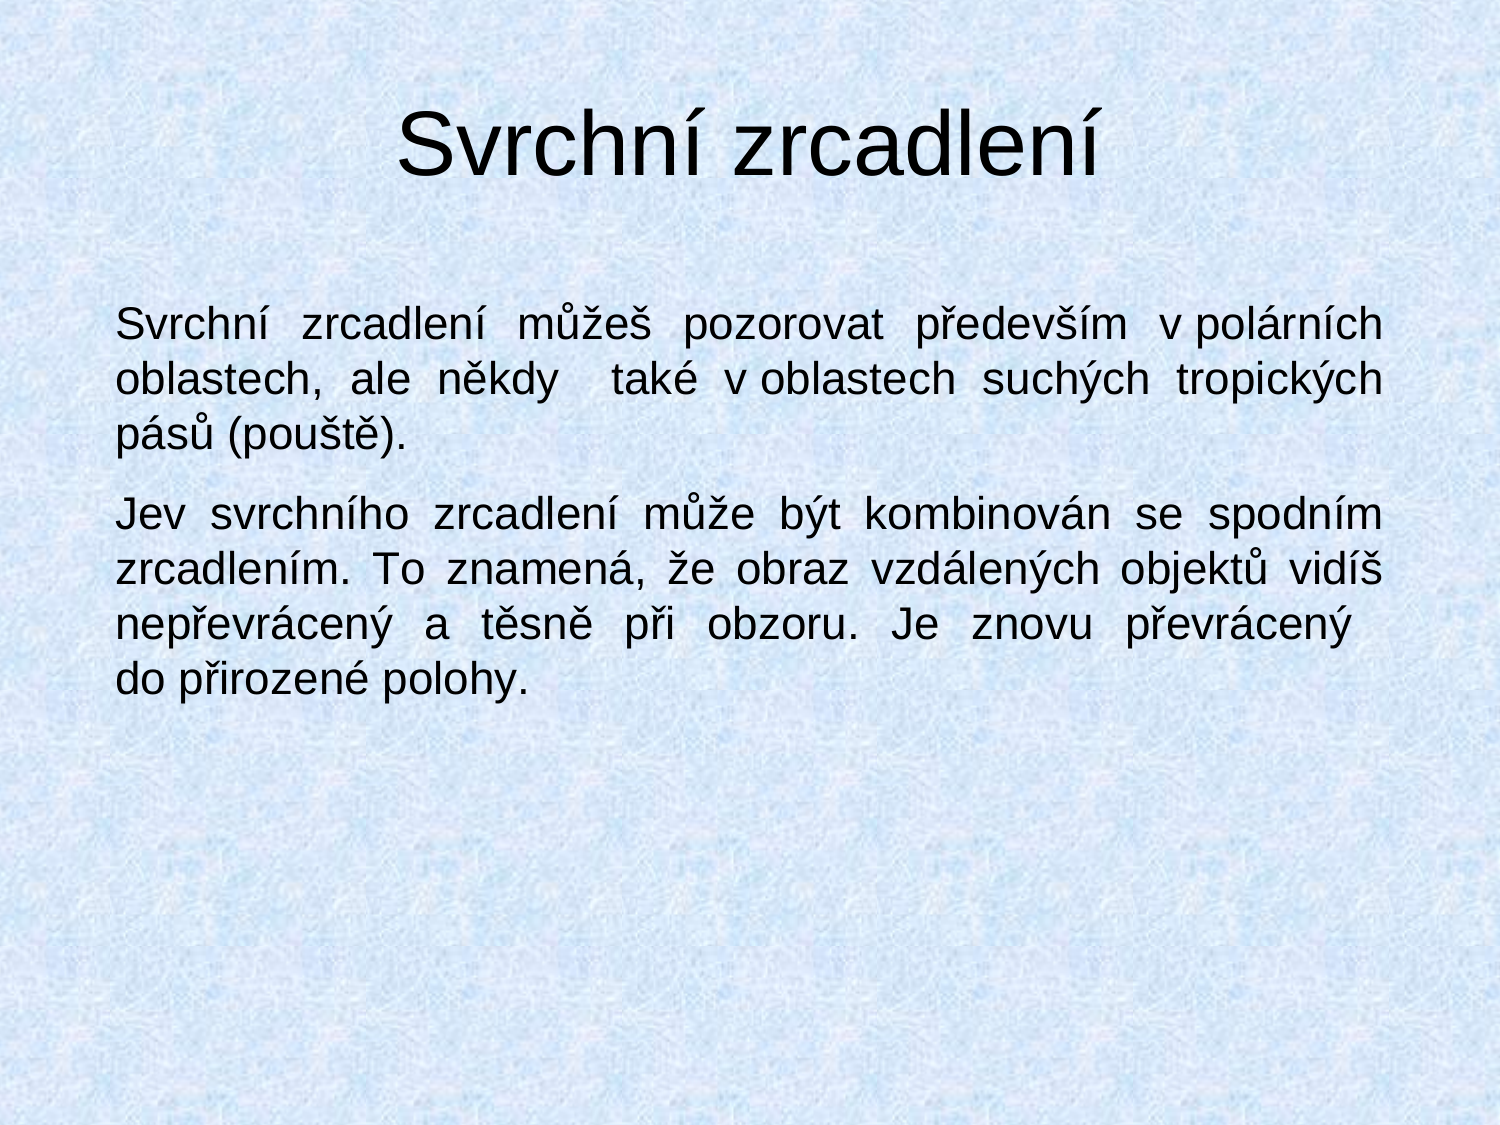

# Svrchní zrcadlení
Svrchní zrcadlení můžeš pozorovat především v polárních oblastech, ale někdy také v oblastech suchých tropických pásů (pouště).
Jev svrchního zrcadlení může být kombinován se spodním zrcadlením. To znamená, že obraz vzdálených objektů vidíš nepřevrácený a těsně při obzoru. Je znovu převrácený
do přirozené polohy.